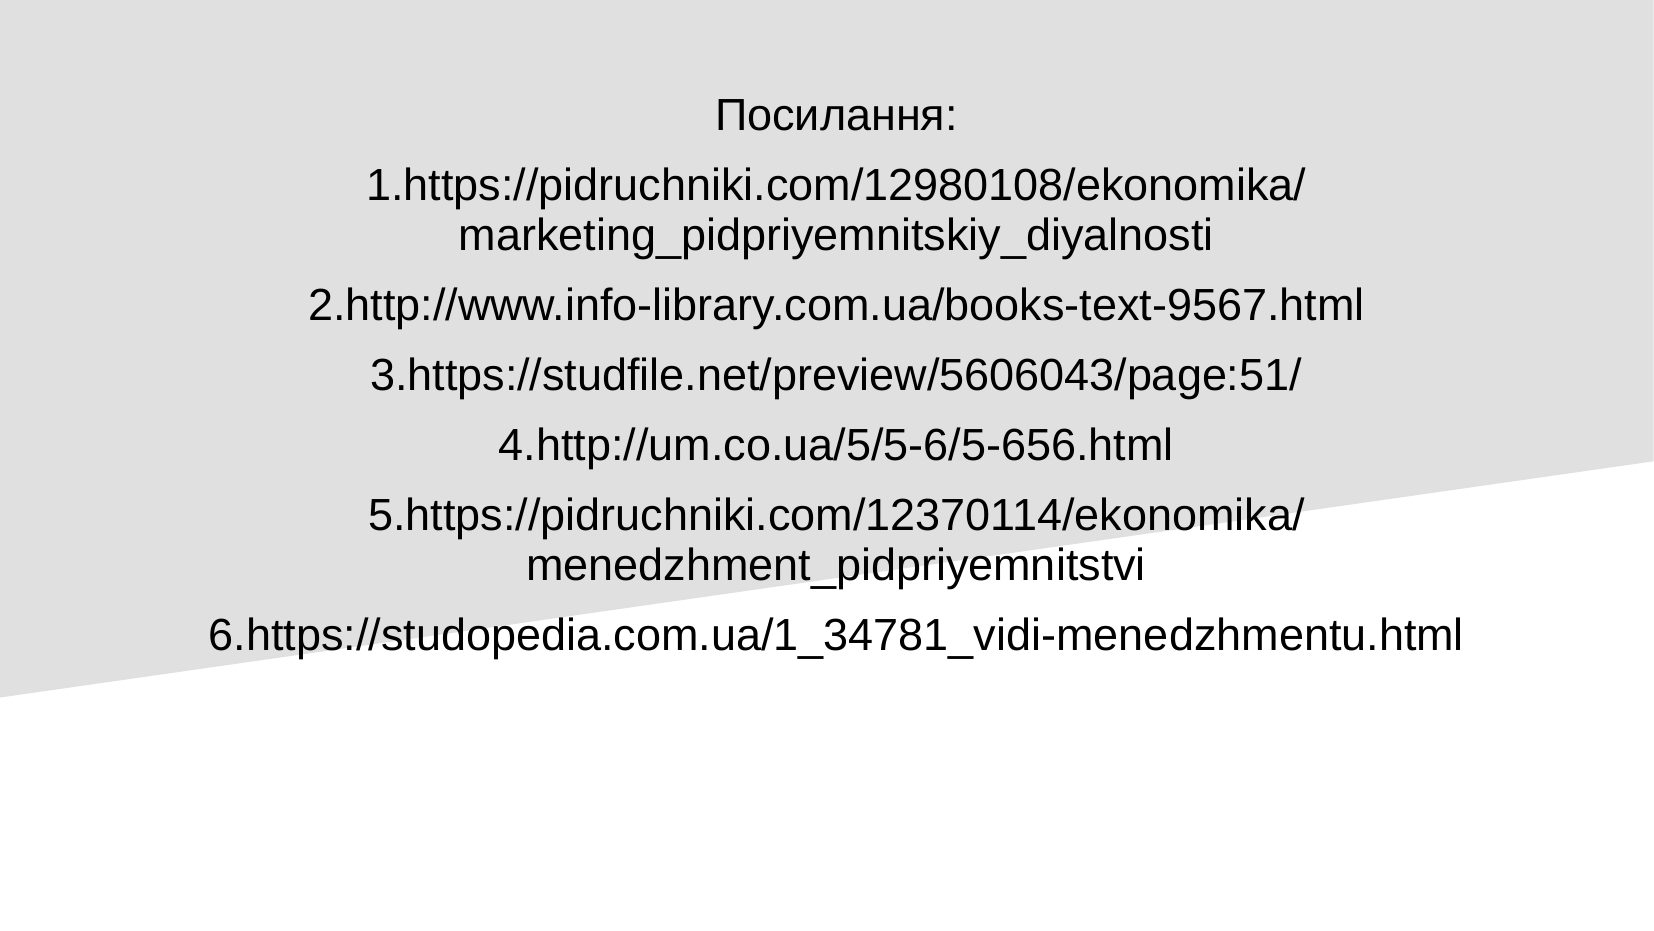

# Посилання:
1.https://pidruchniki.com/12980108/ekonomika/marketing_pidpriyemnitskiy_diyalnosti
2.http://www.info-library.com.ua/books-text-9567.html
3.https://studfile.net/preview/5606043/page:51/
4.http://um.co.ua/5/5-6/5-656.html
5.https://pidruchniki.com/12370114/ekonomika/menedzhment_pidpriyemnitstvi
6.https://studopedia.com.ua/1_34781_vidi-menedzhmentu.html